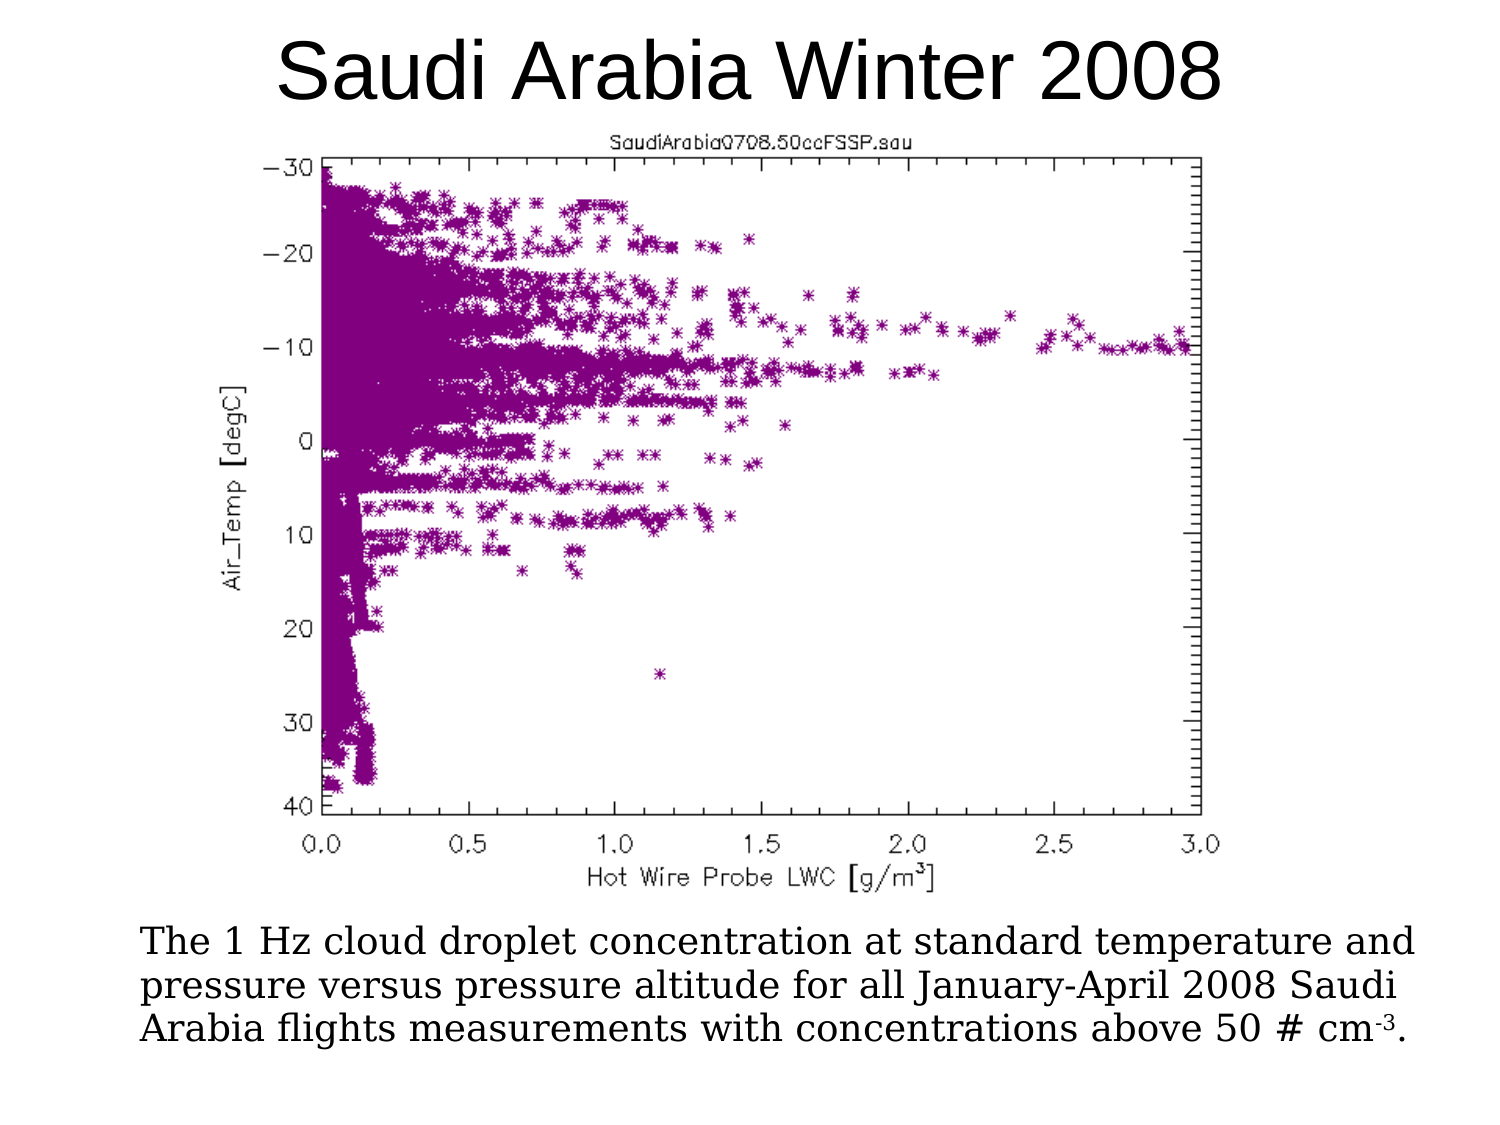

# Saudi Arabia Winter 2008
The 1 Hz cloud droplet concentration at standard temperature and pressure versus pressure altitude for all January-April 2008 Saudi Arabia flights measurements with concentrations above 50 # cm-3.